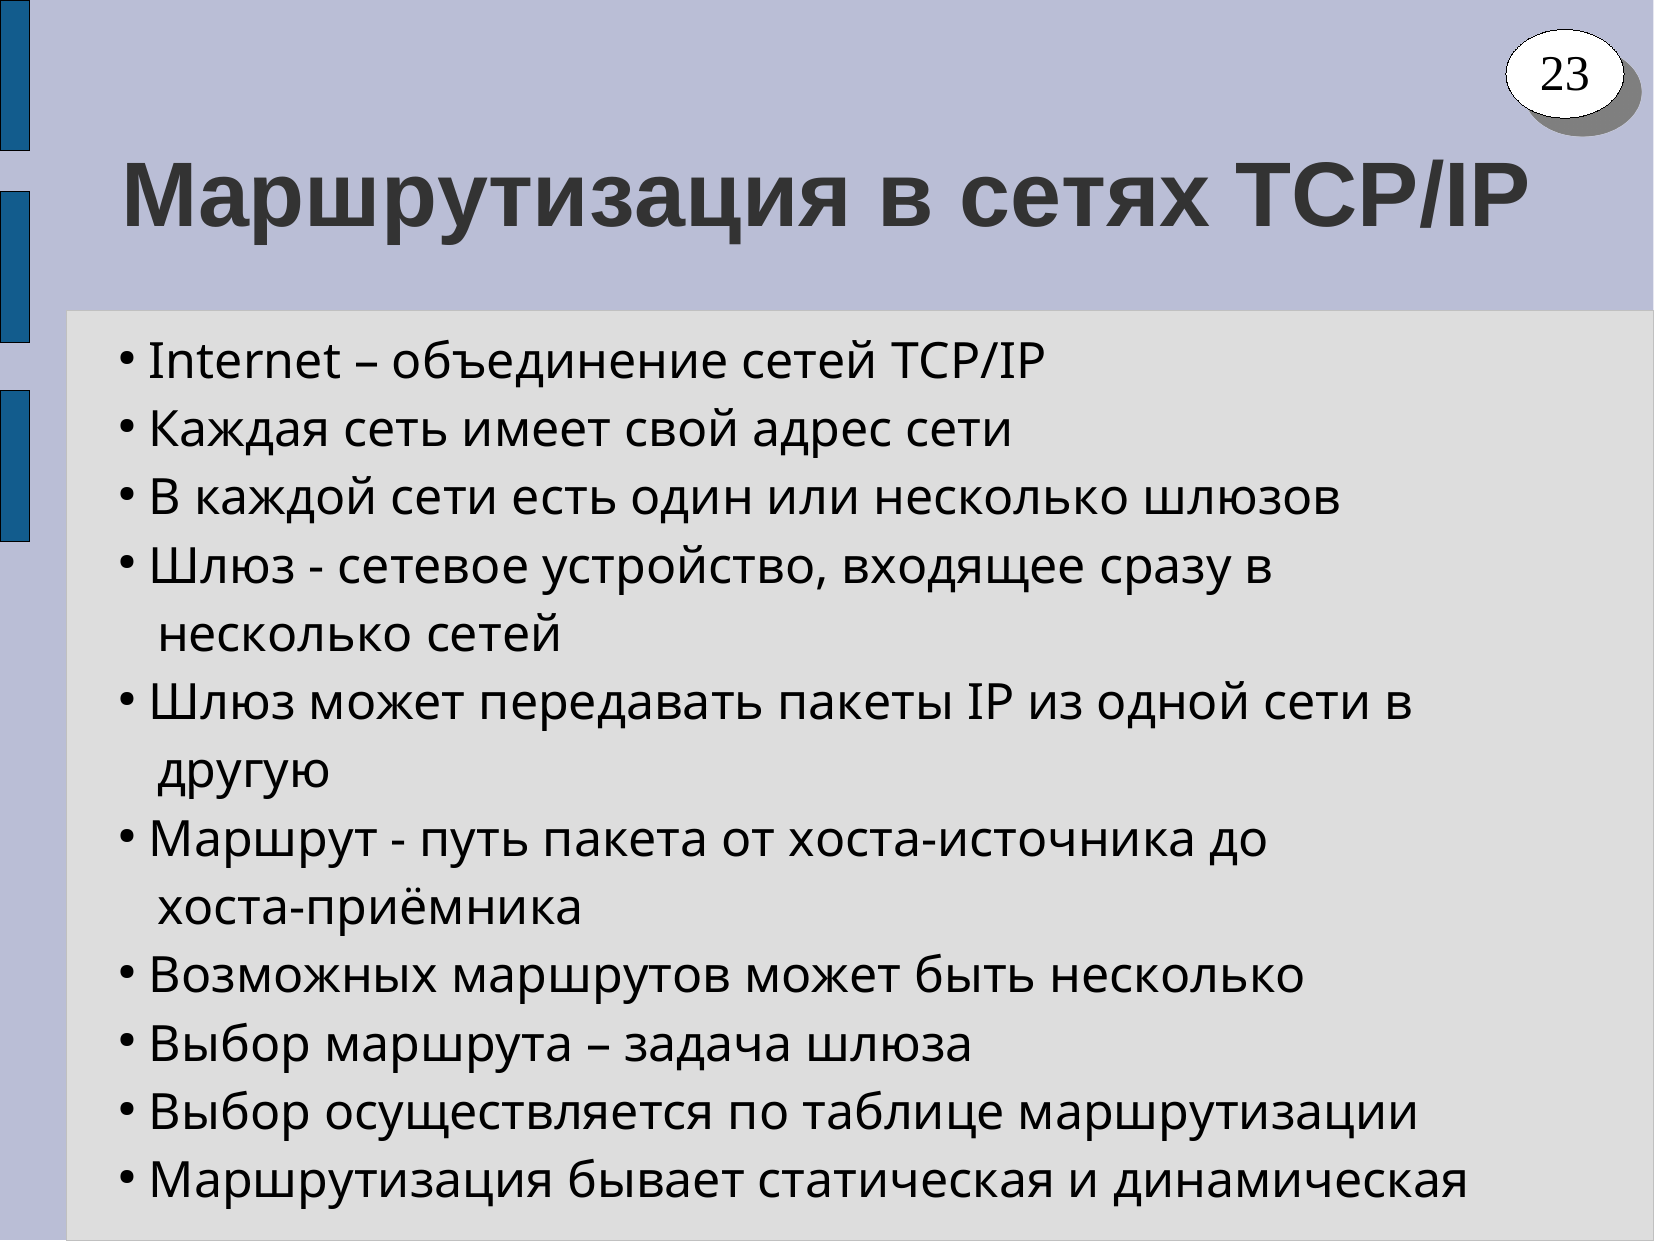

23
# Маршрутизация в сетях TCP/IP
 Internet – объединение сетей TCP/IP
 Каждая сеть имеет свой адрес сети
 В каждой сети есть один или несколько шлюзов
 Шлюз - сетевое устройство, входящее сразу в
 несколько сетей
 Шлюз может передавать пакеты IP из одной сети в
 другую
 Маршрут - путь пакета от хоста-источника до
 хоста-приёмника
 Возможных маршрутов может быть несколько
 Выбор маршрута – задача шлюза
 Выбор осуществляется по таблице маршрутизации
 Маршрутизация бывает статическая и динамическая